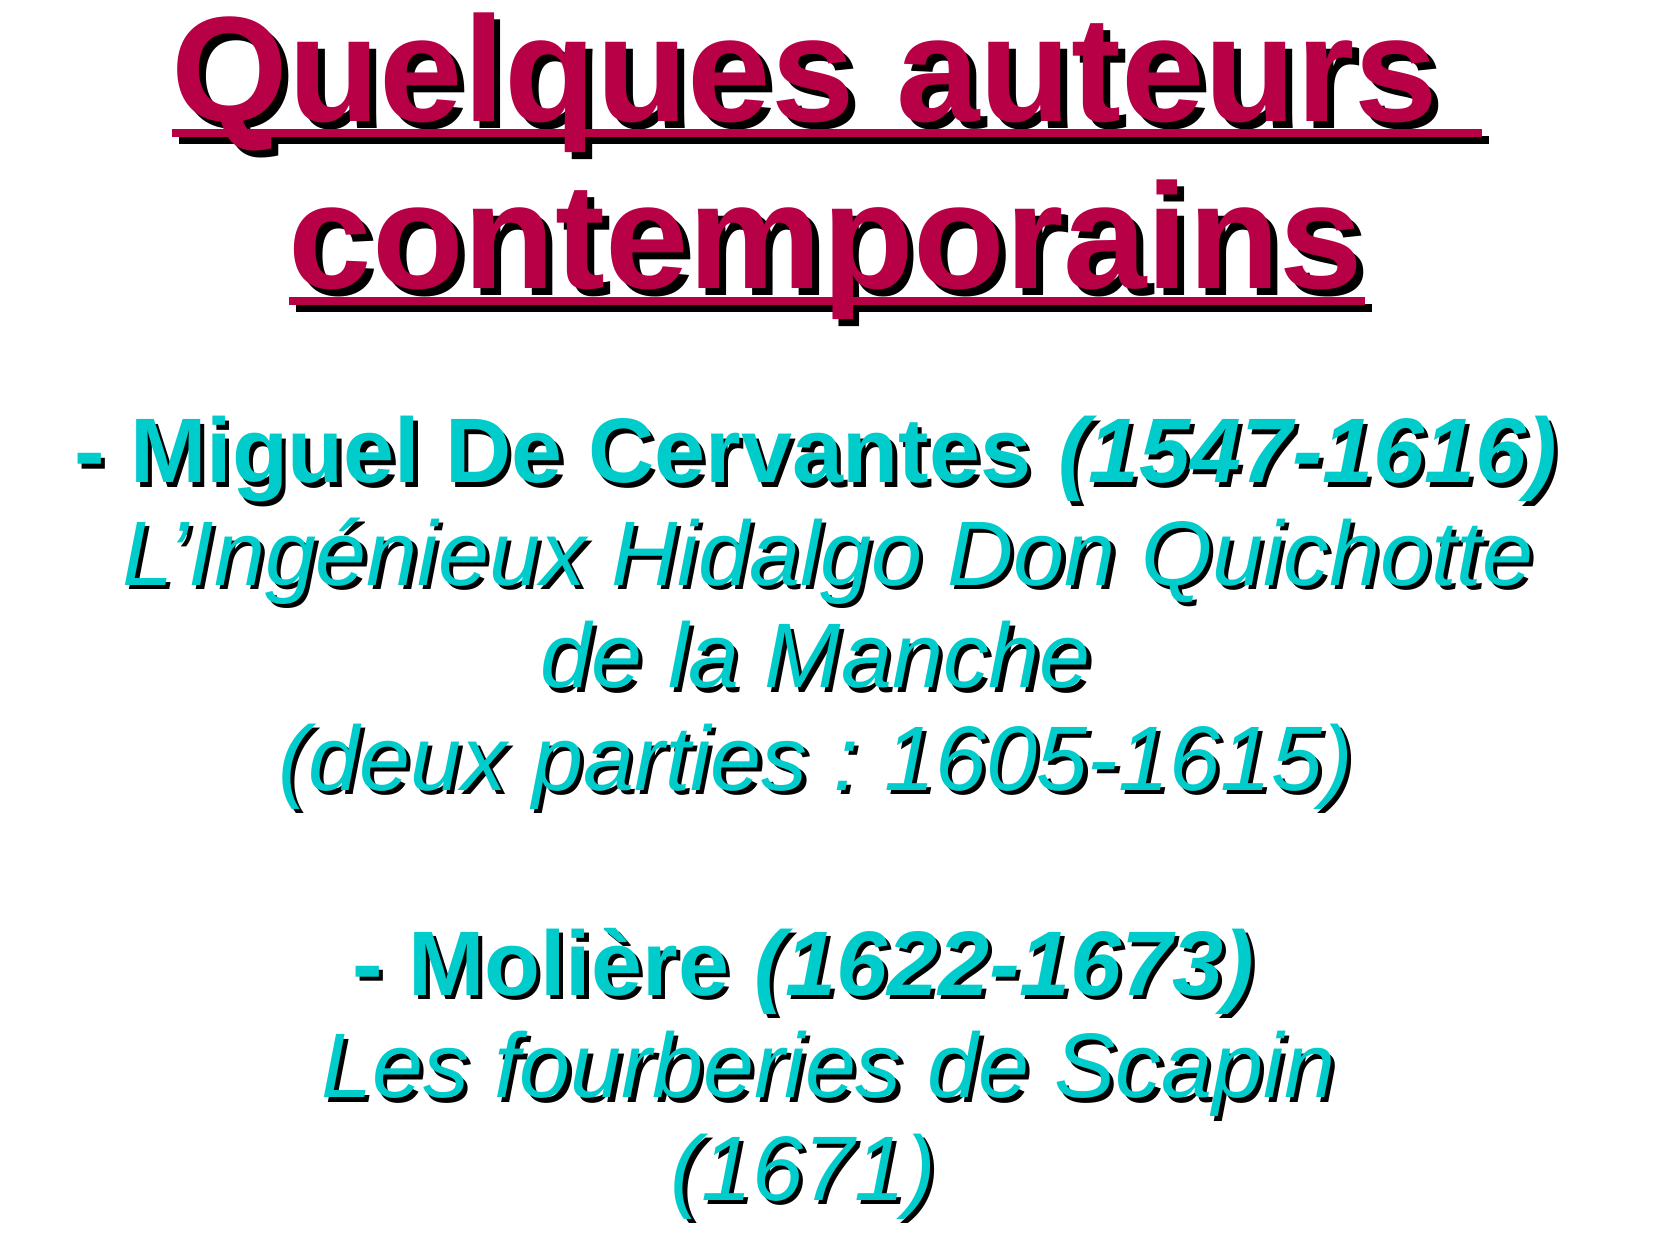

# Quelques auteurs contemporains
- Miguel De Cervantes (1547-1616)
 L’Ingénieux Hidalgo Don Quichotte de la Manche
(deux parties : 1605-1615)
- Molière (1622-1673)
 Les fourberies de Scapin
 (1671)